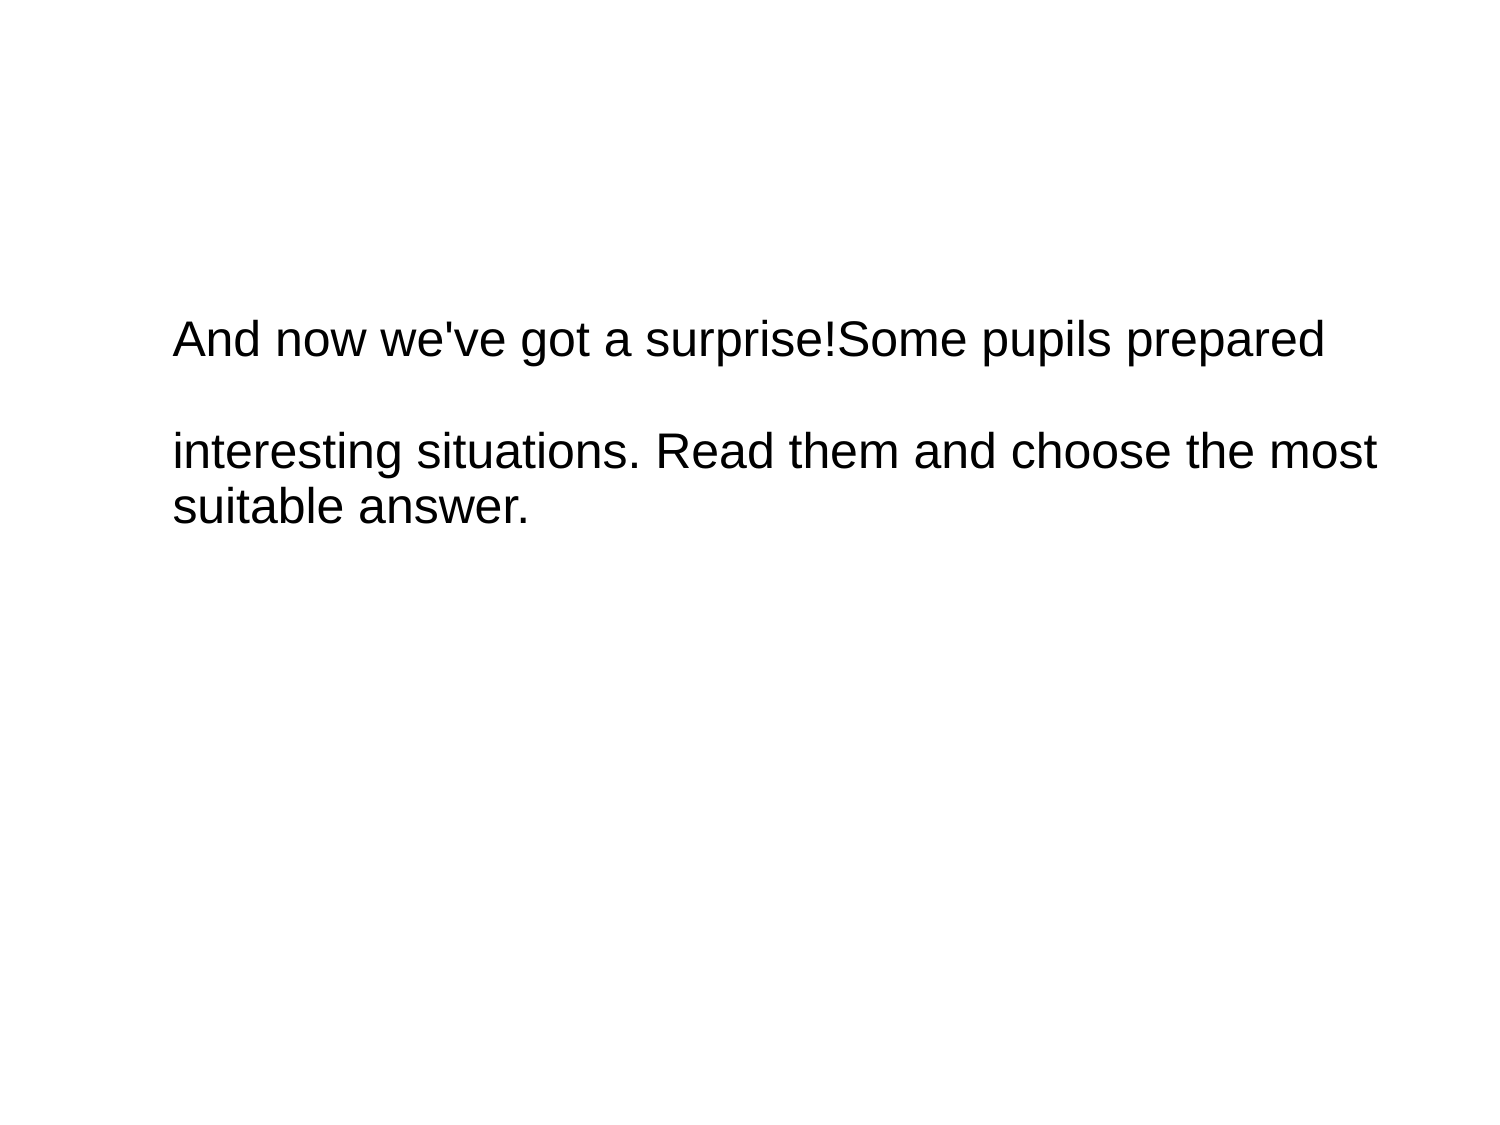

And now we've got a surprise!Some pupils prepared
interesting situations. Read them and choose the most
suitable answer.